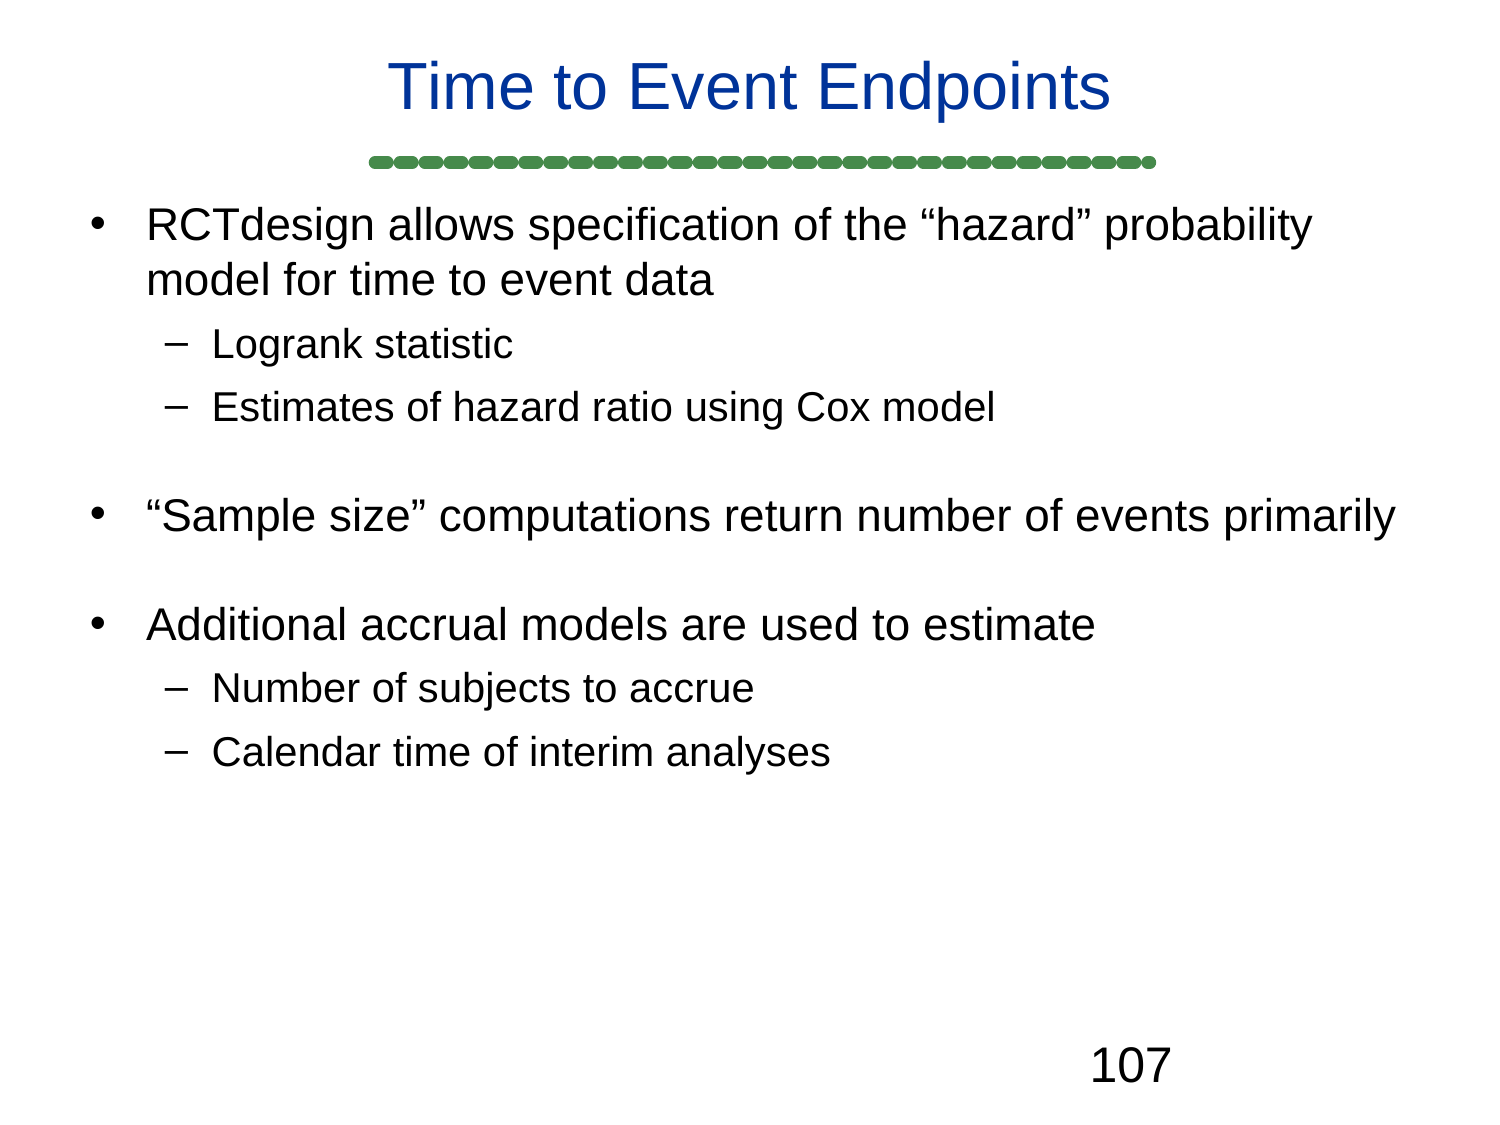

# Time to Event Endpoints
RCTdesign allows specification of the “hazard” probability model for time to event data
Logrank statistic
Estimates of hazard ratio using Cox model
“Sample size” computations return number of events primarily
Additional accrual models are used to estimate
Number of subjects to accrue
Calendar time of interim analyses
107